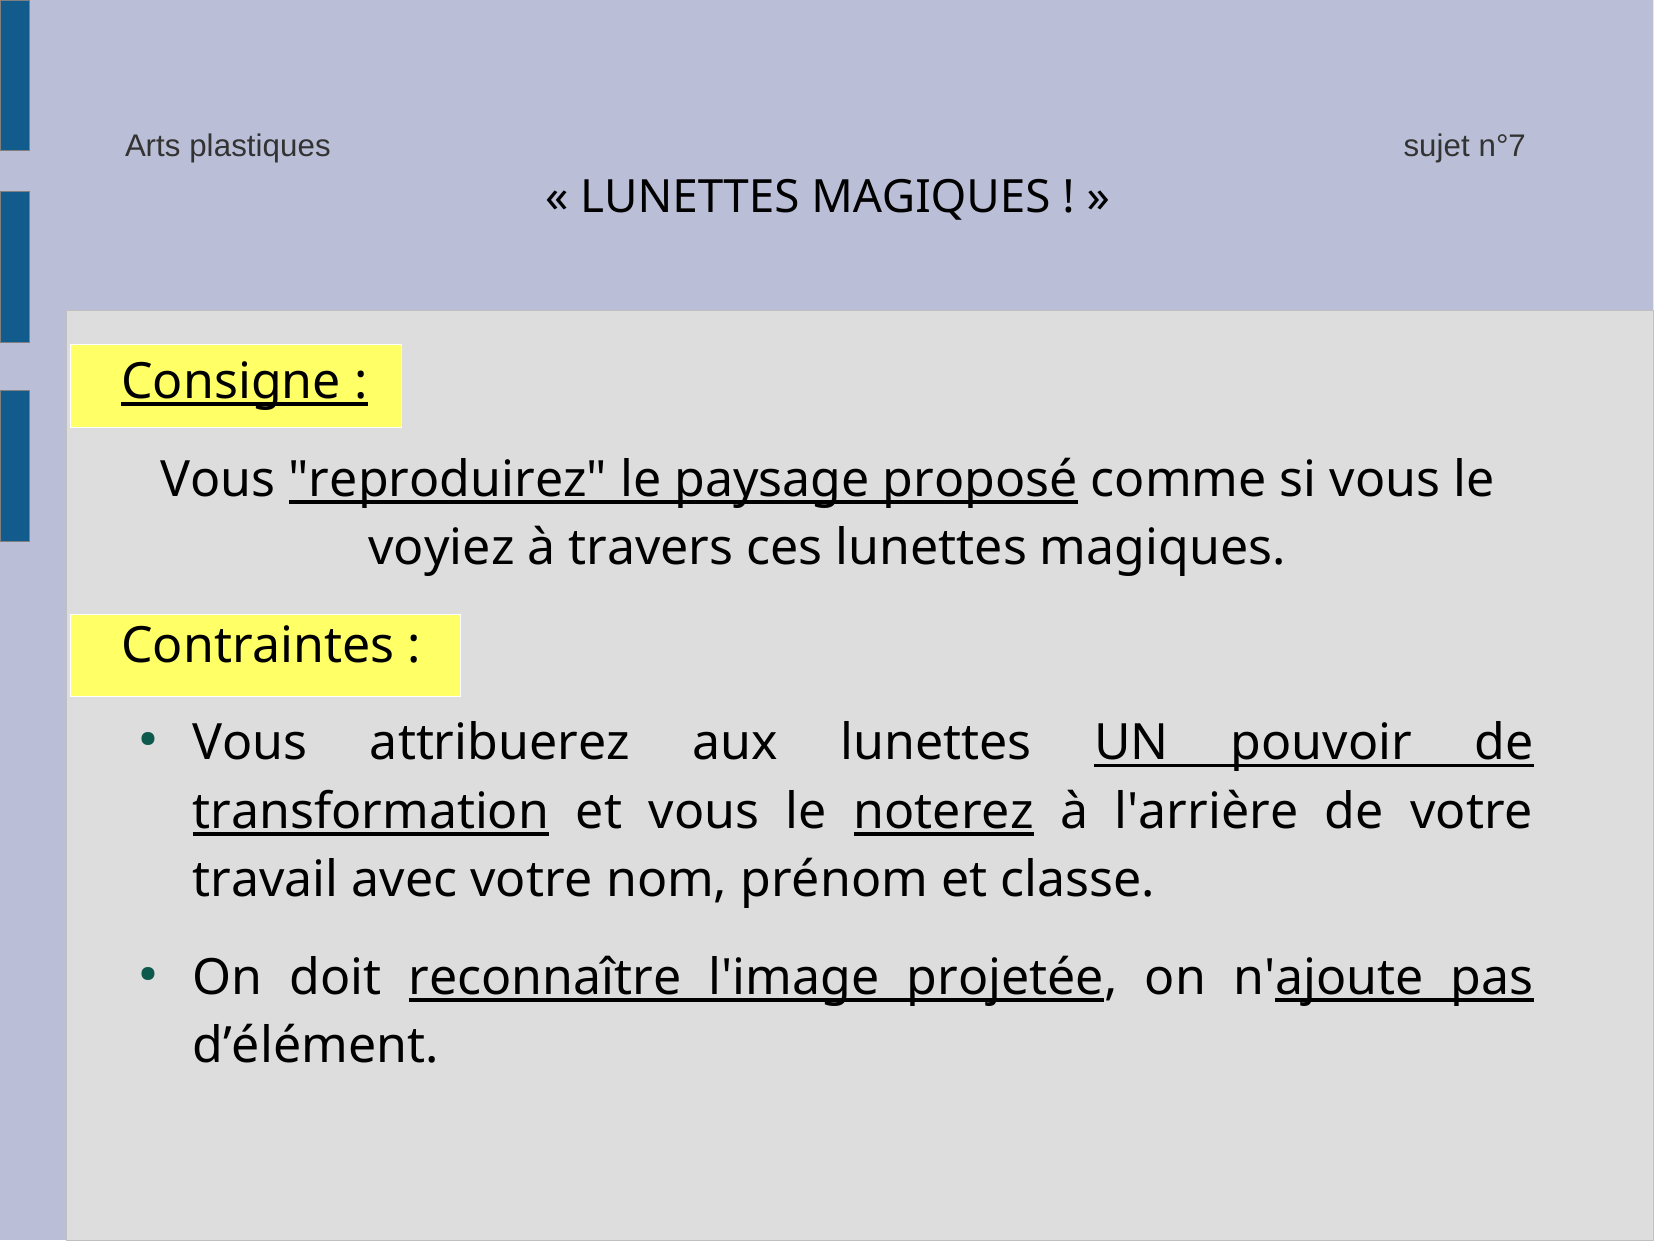

# Arts plastiques sujet n°7 « LUNETTES MAGIQUES ! »
Consigne :
Vous "reproduirez" le paysage proposé comme si vous le voyiez à travers ces lunettes magiques.
Contraintes :
Vous attribuerez aux lunettes UN pouvoir de transformation et vous le noterez à l'arrière de votre travail avec votre nom, prénom et classe.
On doit reconnaître l'image projetée, on n'ajoute pas d’élément.